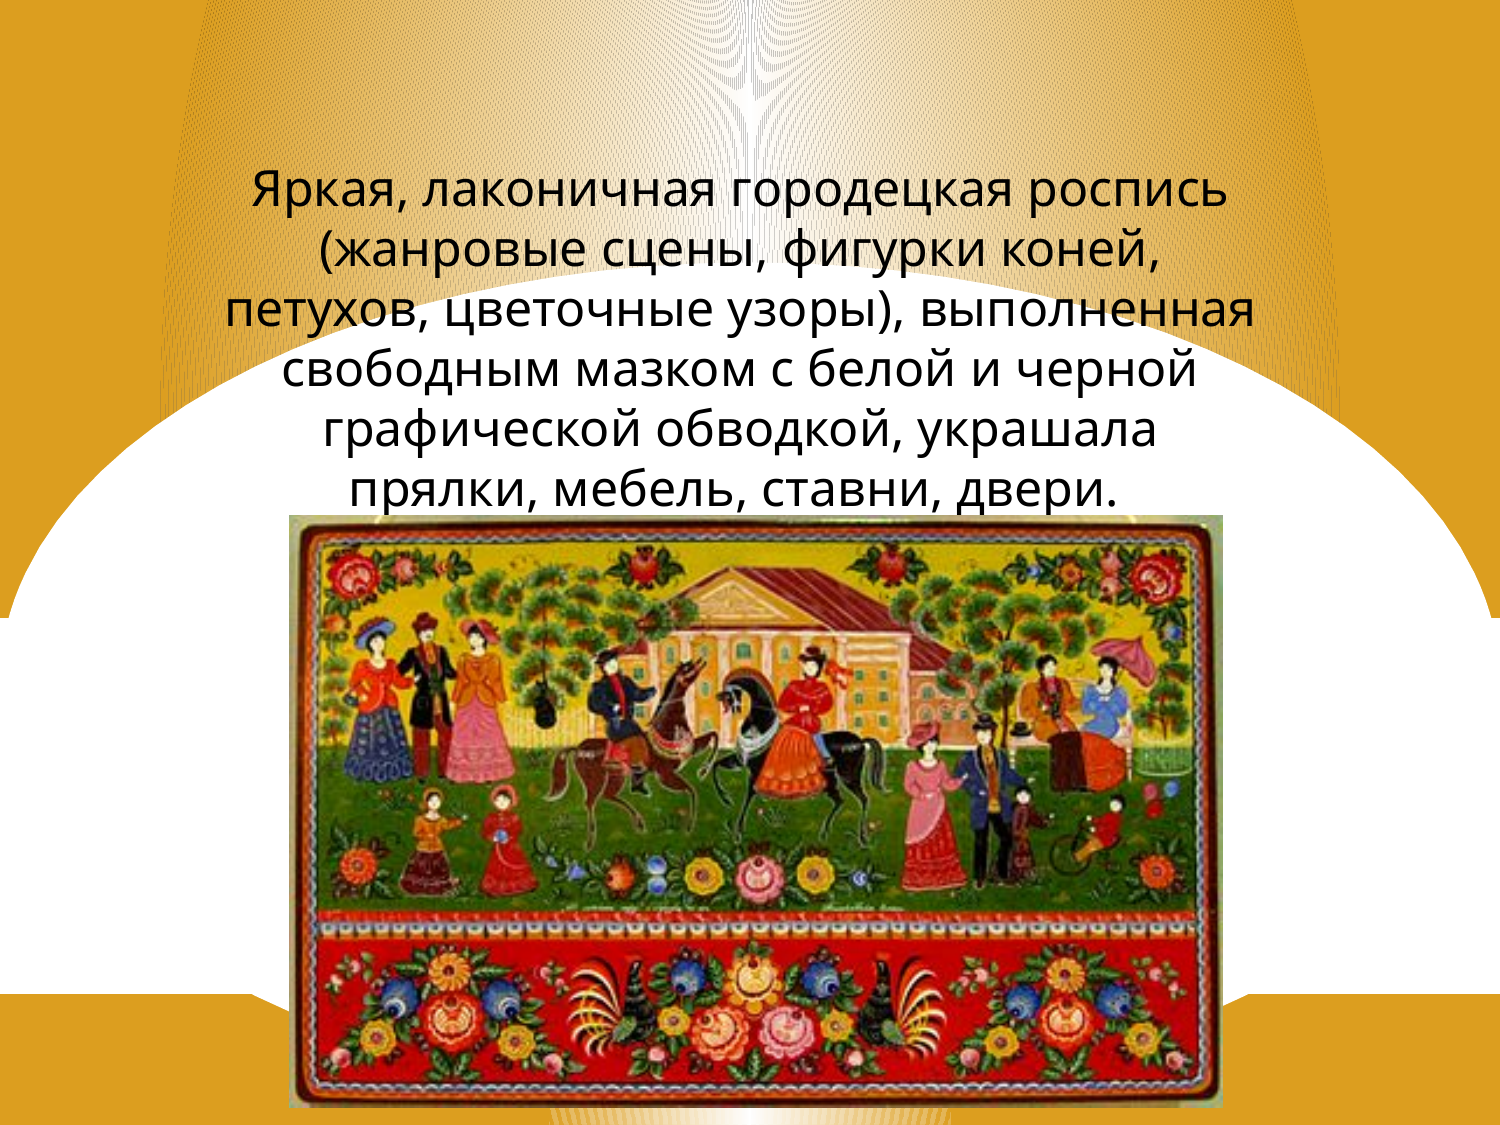

# Яркая, лаконичная городецкая роспись (жанровые сцены, фигурки коней, петухов, цветочные узоры), выполненная свободным мазком с белой и черной графической обводкой, украшала прялки, мебель, ставни, двери.